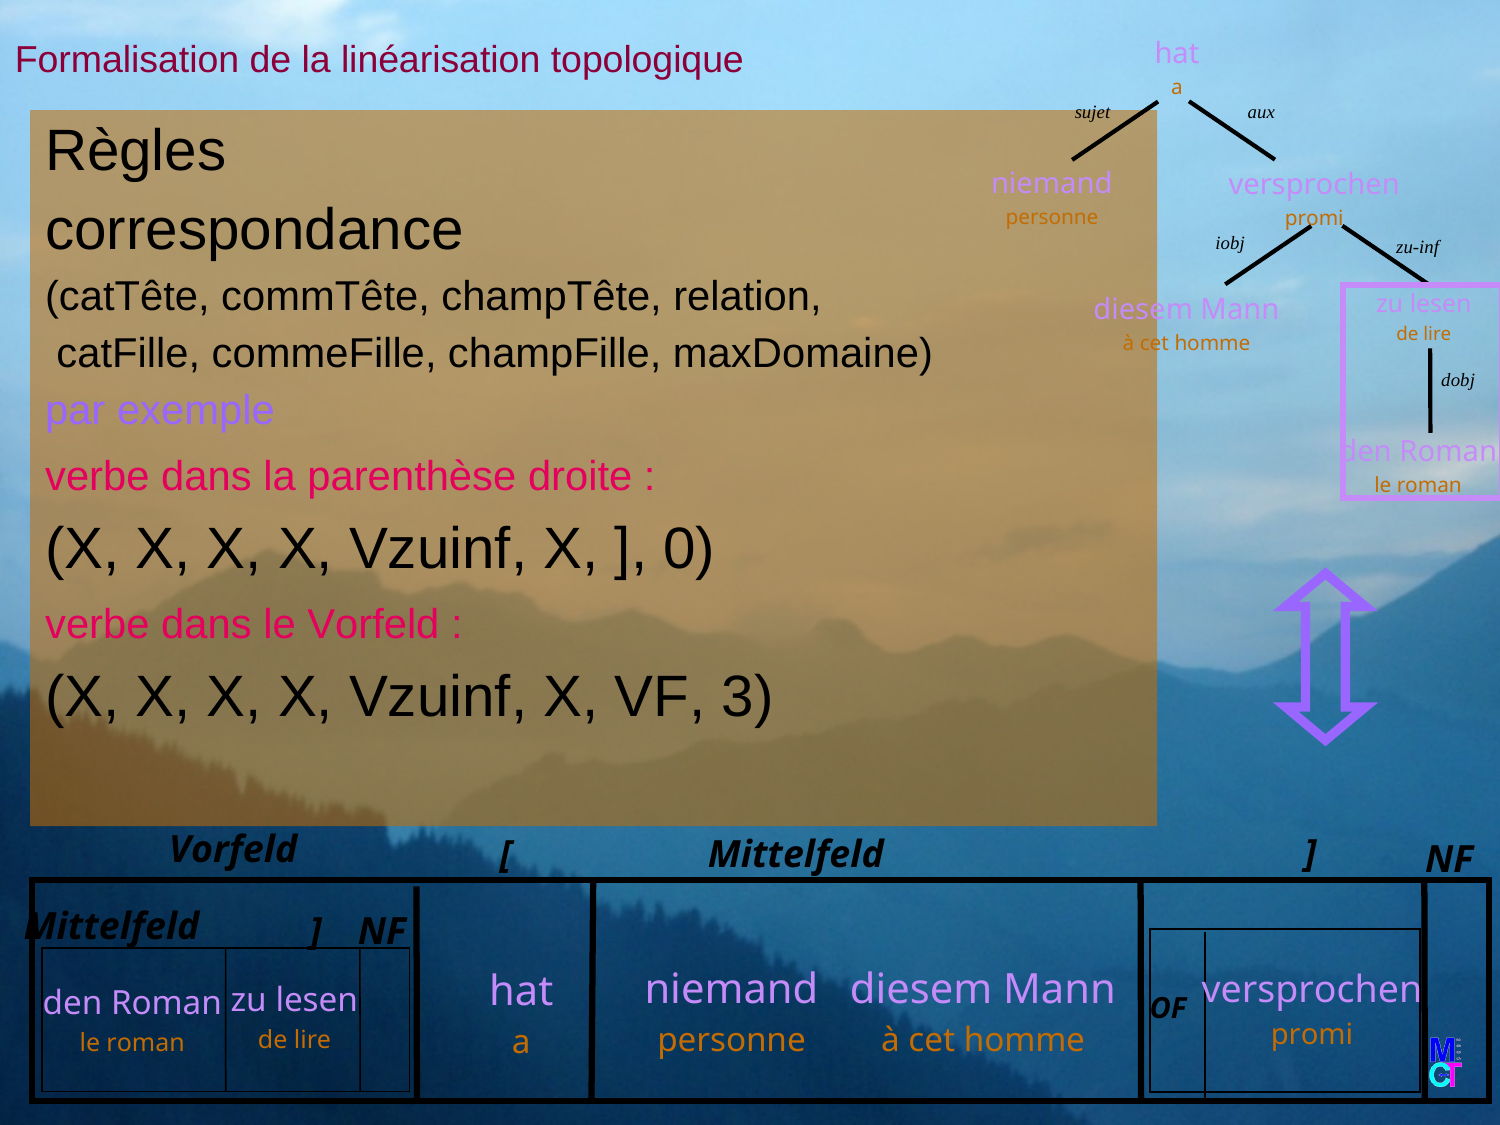

Formalisation de la linéarisation topologique
hat
a
sujet
aux
niemand
personne
versprochen
promi
iobj
zu-inf
zu lesen
de lire
diesem Mann
à cet homme
dobj
den Roman
le roman
Règles
correspondance
(catTête, commTête, champTête, relation,
 catFille, commeFille, champFille, maxDomaine)
par exemple
verbe dans la parenthèse droite :
(X, X, X, X, Vzuinf, X, ], 0)
verbe dans le Vorfeld :
(X, X, X, X, Vzuinf, X, VF, 3)
Vorfeld
]
[ 	 Mittelfeld
NF
Mittelfeld
]
NF
OF
niemand
personne
diesem Mann
à cet homme
hat
a
versprochen
promi
zu lesen
de lire
den Roman
le roman